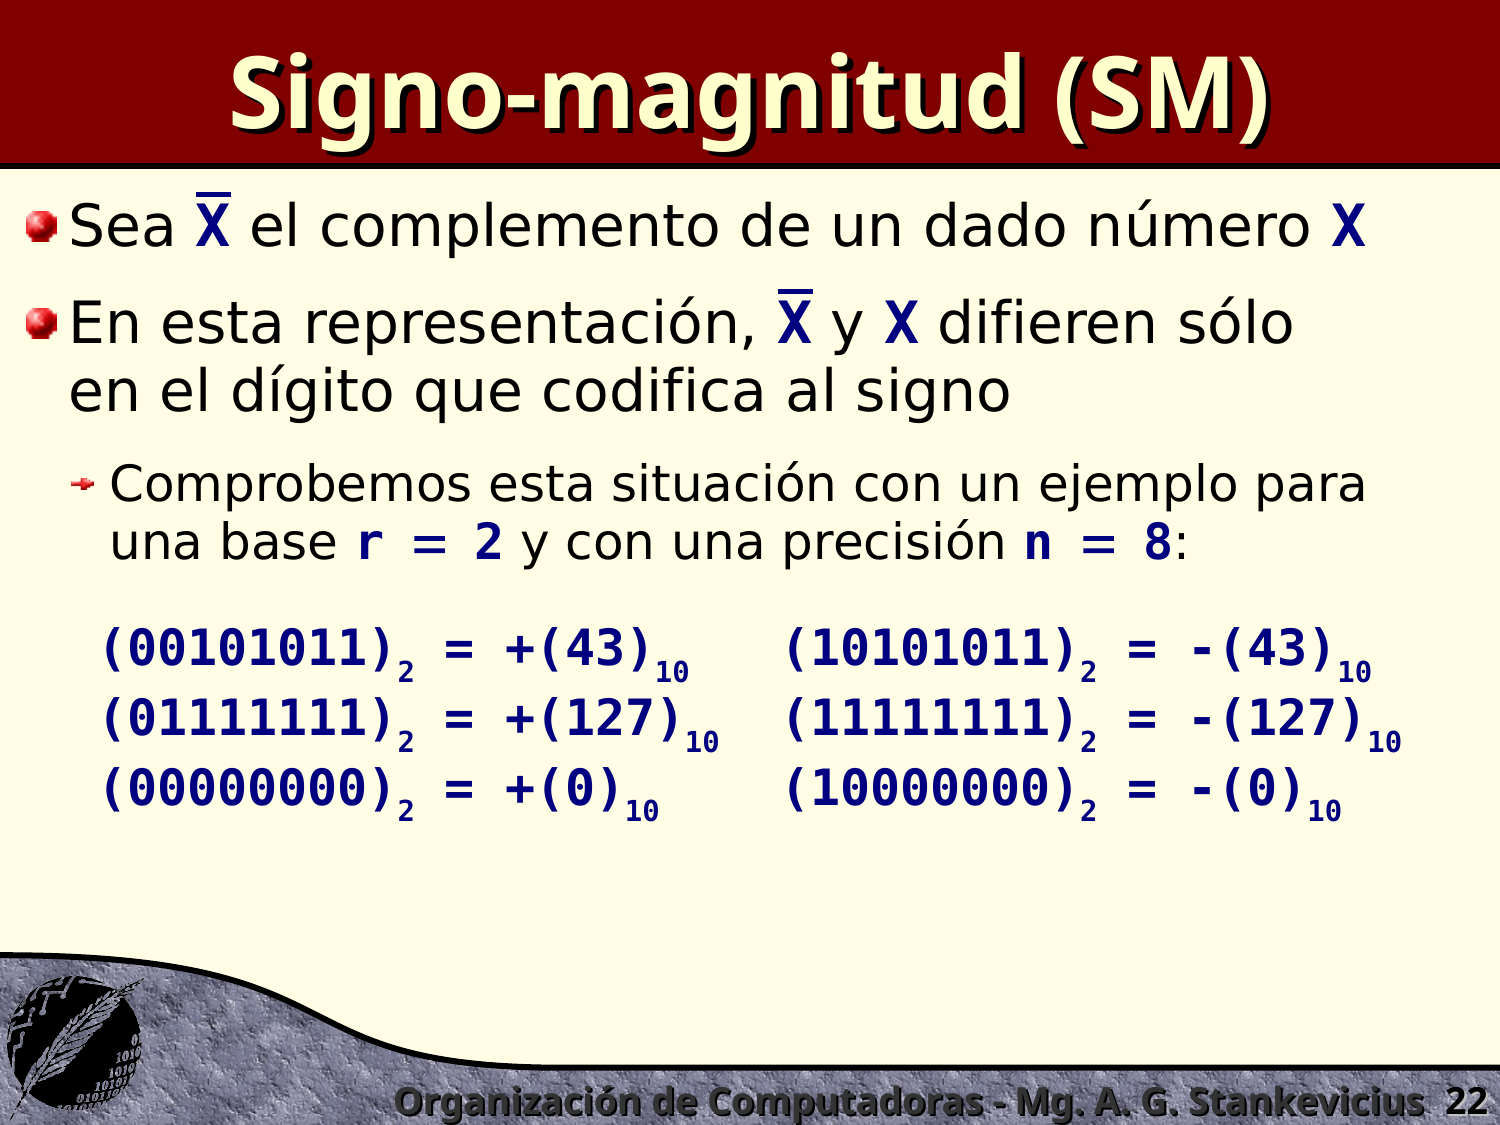

# Signo-magnitud (SM)
Sea X el complemento de un dado número X
En esta representación, X y X difieren sólo
en el dígito que codifica al signo
Comprobemos esta situación con un ejemplo para
una base r = 2 y con una precisión n = 8:
(00101011)2 = +(43)10 (10101011)2 = -(43)10
(01111111)2 = +(127)10 (11111111)2 = -(127)10
(00000000)2 = +(0)10 (10000000)2 = -(0)10
22